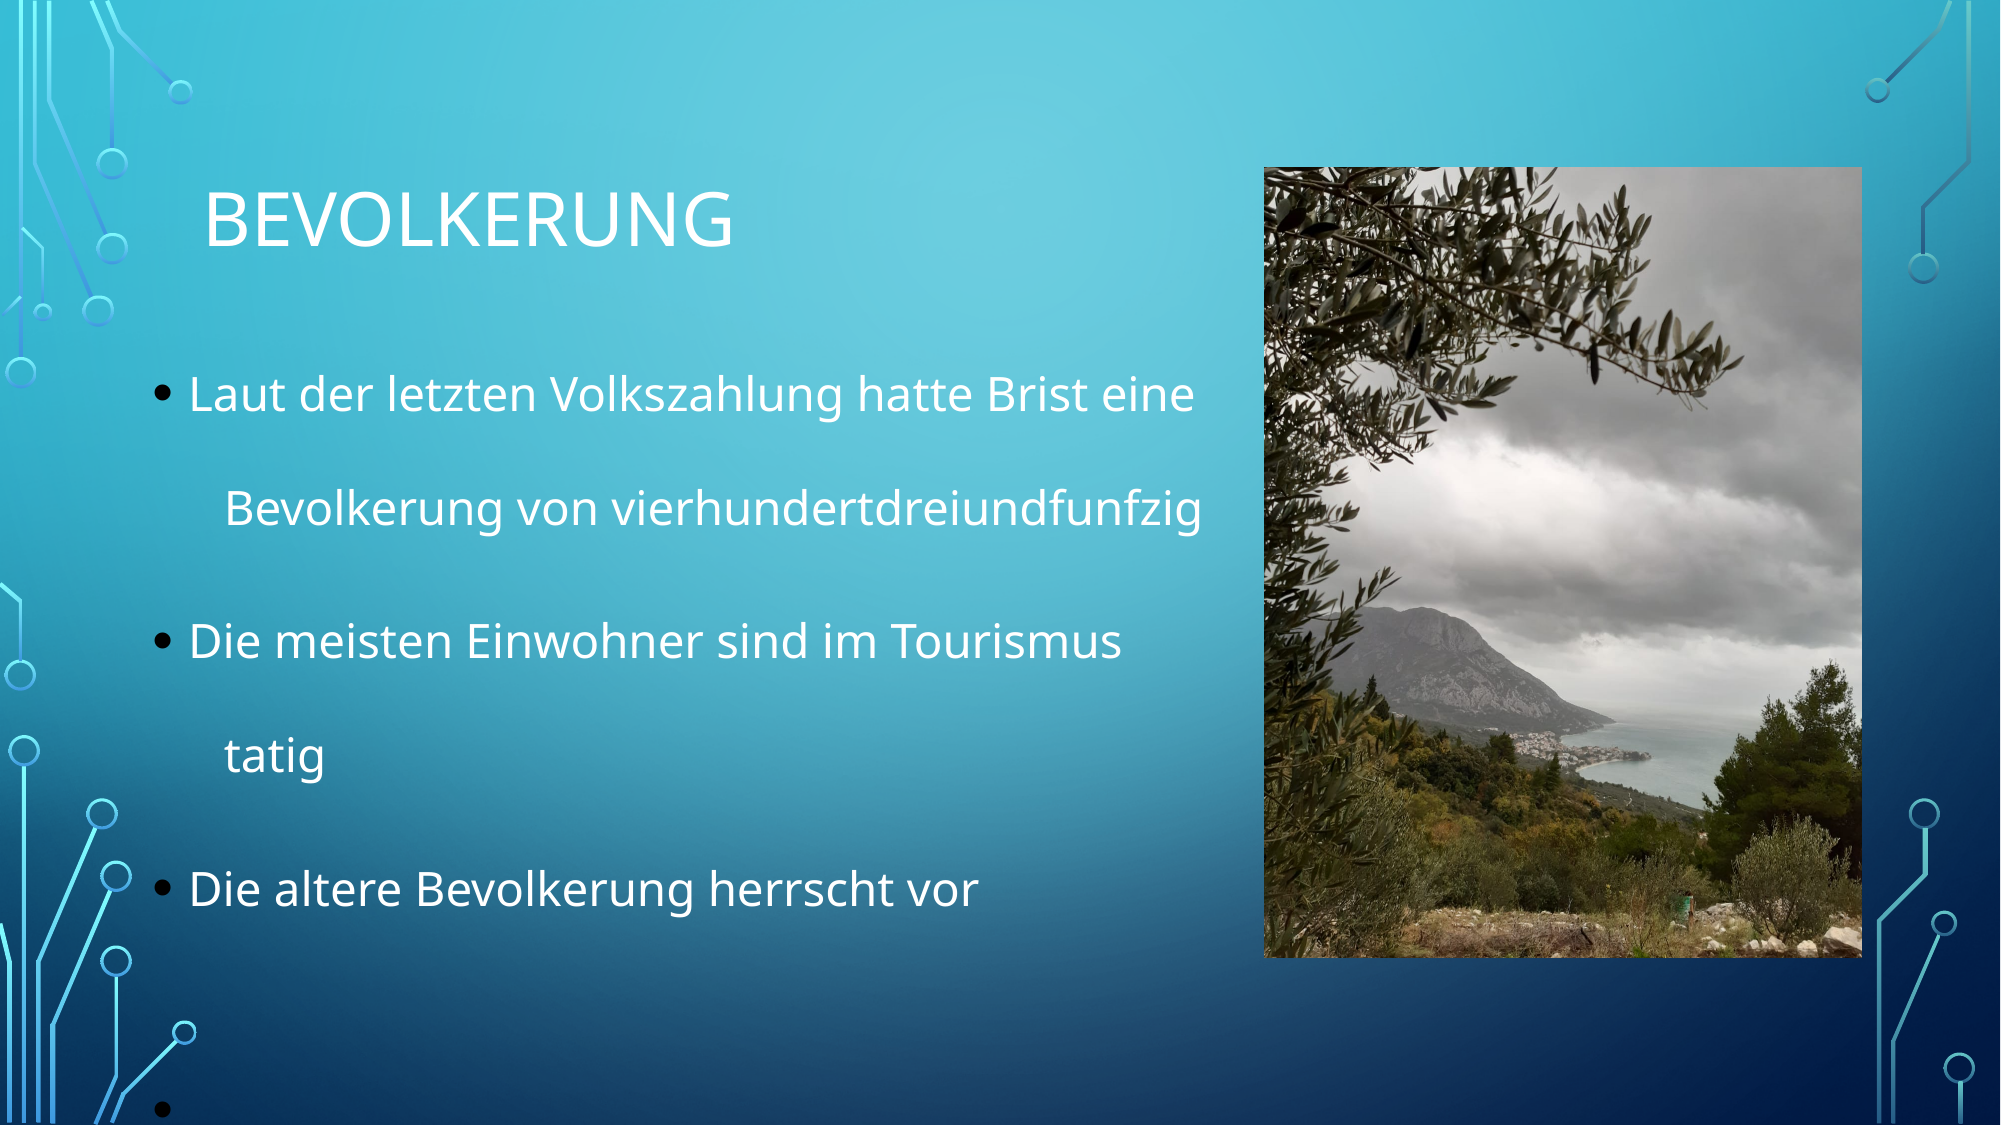

# Bevolkerung
Laut der letzten Volkszahlung hatte Brist eine Bevolkerung von vierhundertdreiundfunfzig
Die meisten Einwohner sind im Tourismus tatig
Die altere Bevolkerung herrscht vor